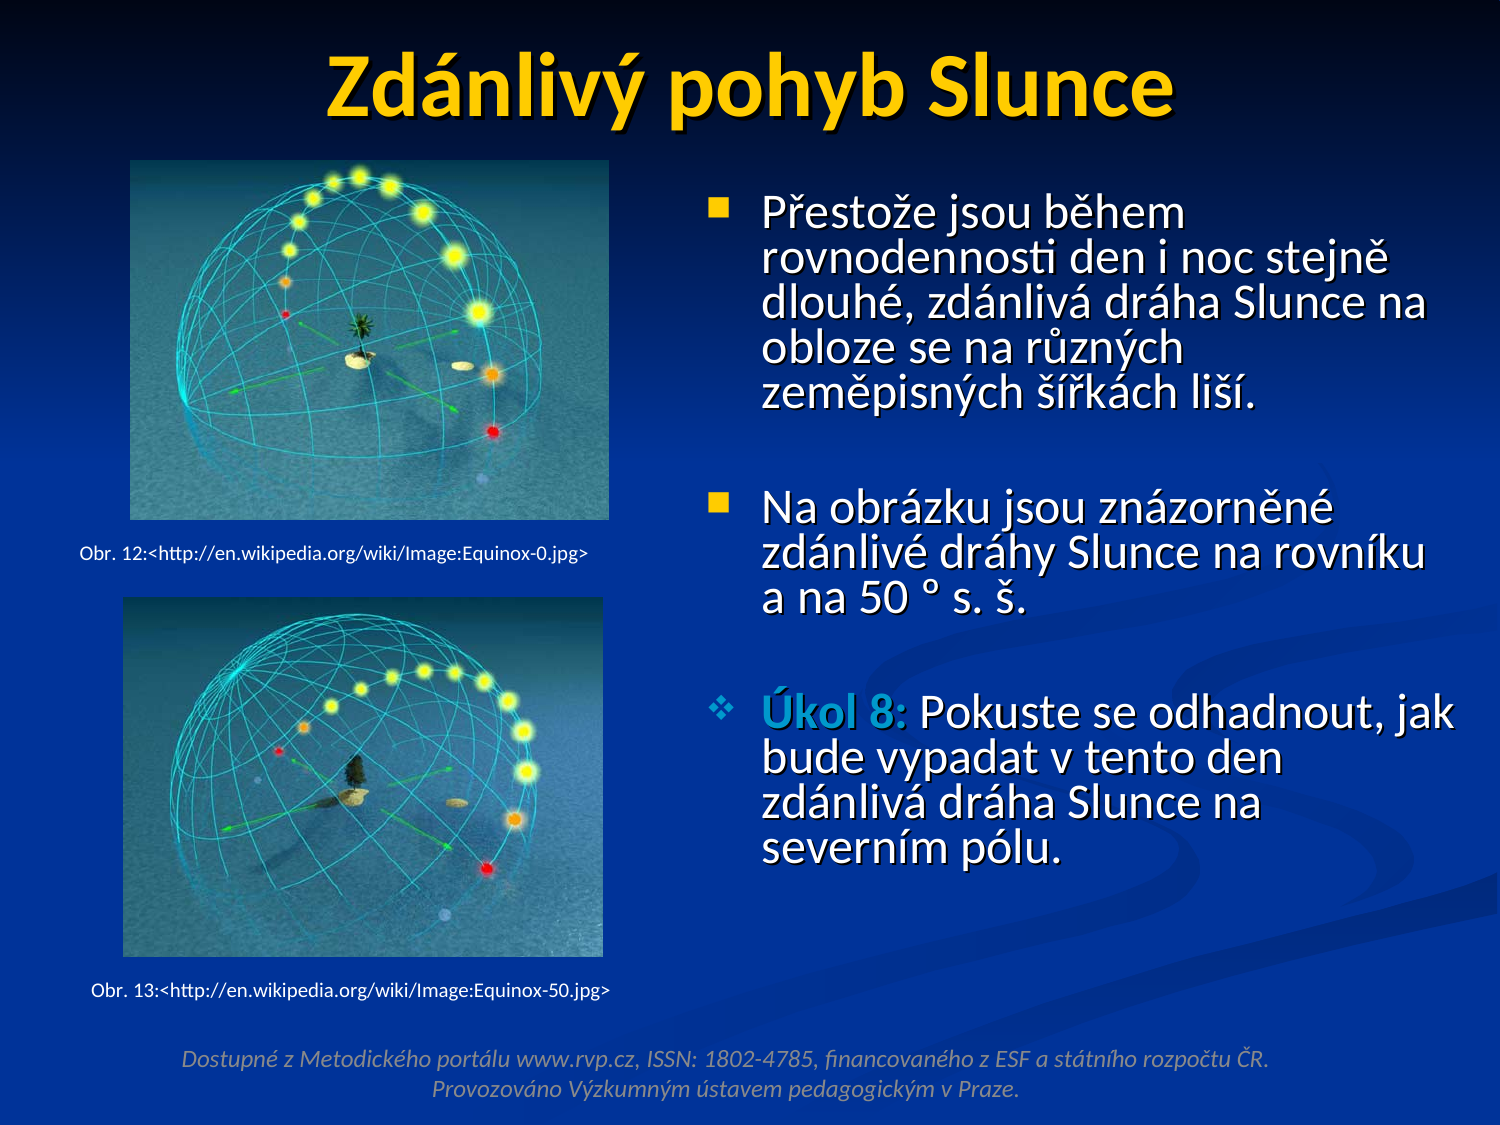

# Zdánlivý pohyb Slunce
Přestože jsou během rovnodennosti den i noc stejně dlouhé, zdánlivá dráha Slunce na obloze se na různých zeměpisných šířkách liší.
Na obrázku jsou znázorněné zdánlivé dráhy Slunce na rovníku a na 50 º s. š.
Úkol 8: Pokuste se odhadnout, jak bude vypadat v tento den zdánlivá dráha Slunce na severním pólu.
Obr. 12:<http://en.wikipedia.org/wiki/Image:Equinox-0.jpg>
Obr. 13:<http://en.wikipedia.org/wiki/Image:Equinox-50.jpg>
Dostupné z Metodického portálu www.rvp.cz, ISSN: 1802-4785, financovaného z ESF a státního rozpočtu ČR. Provozováno Výzkumným ústavem pedagogickým v Praze.